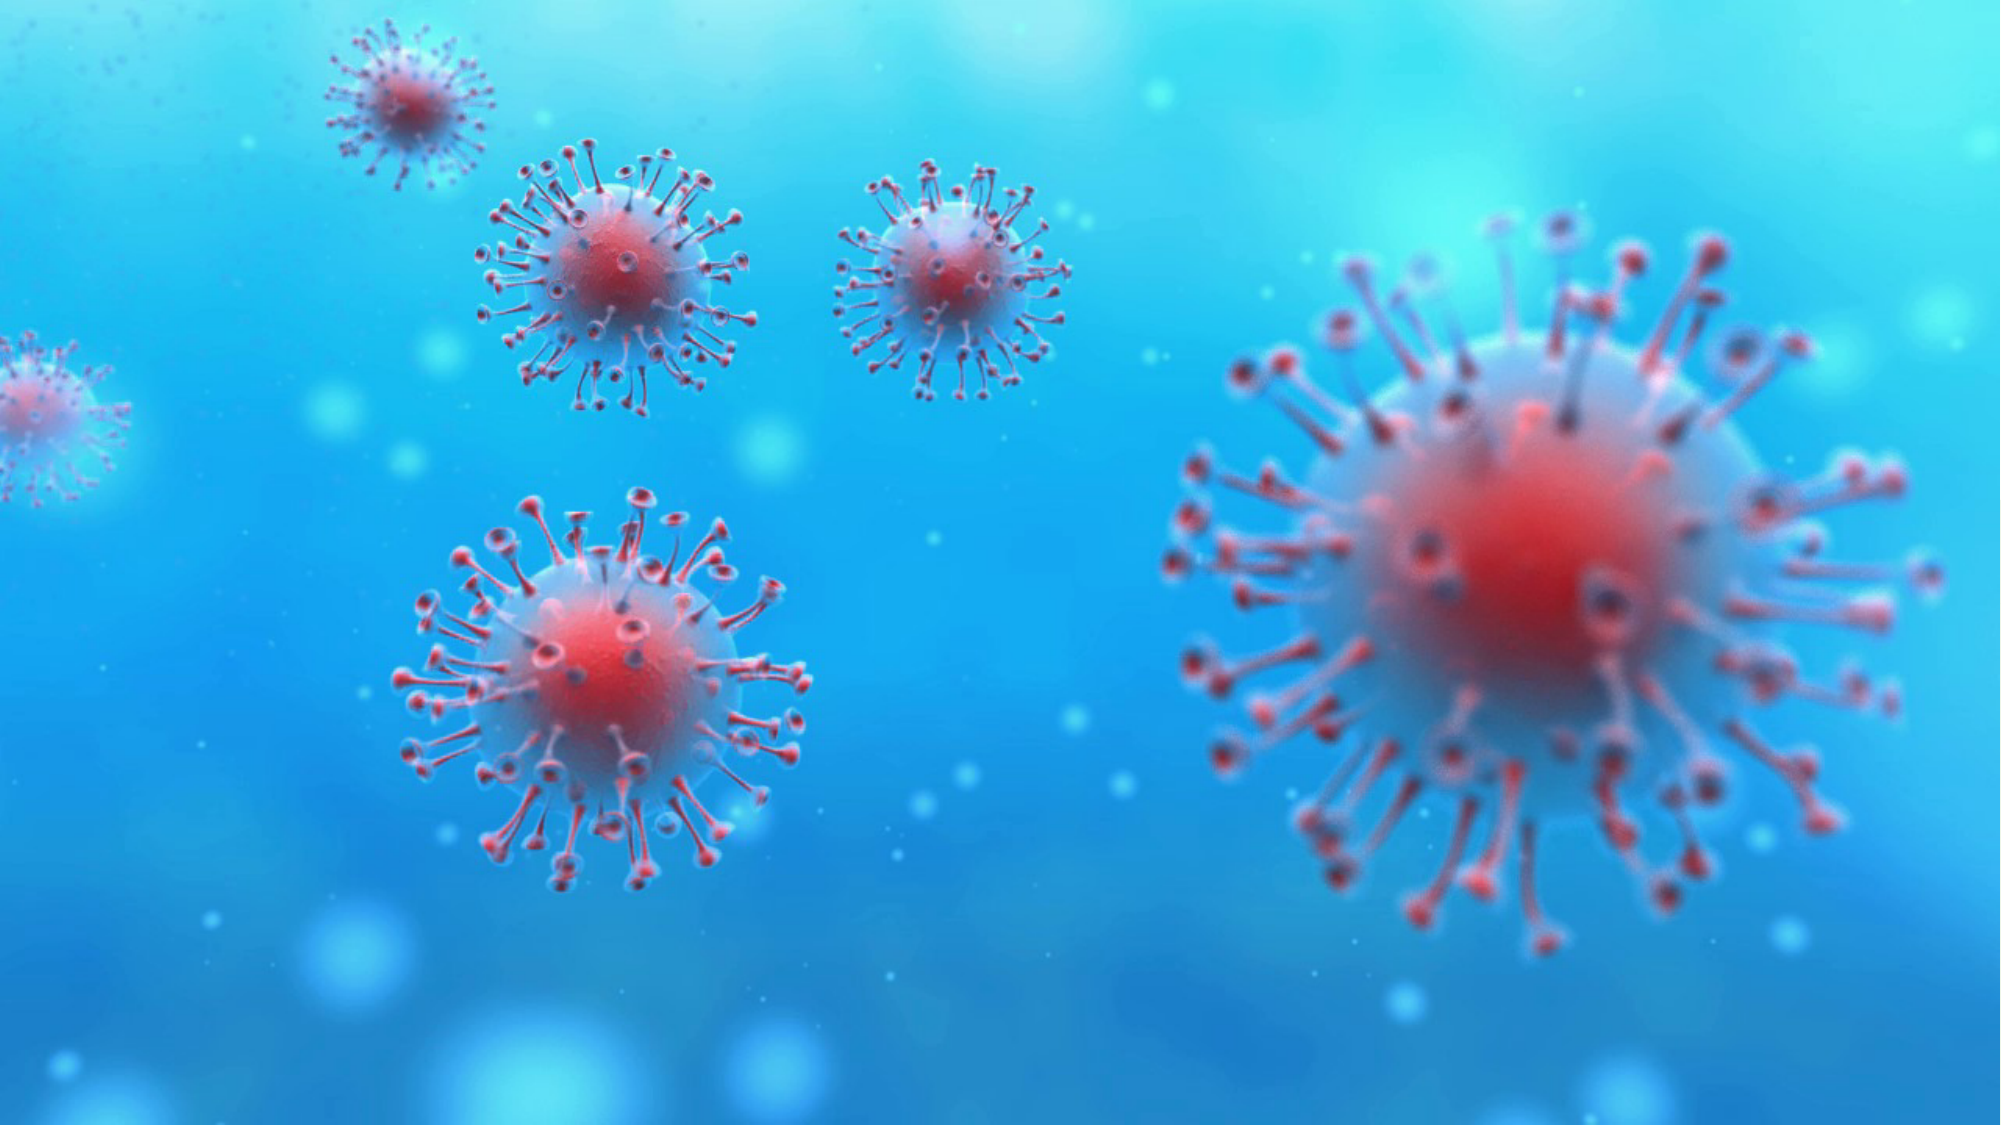

Omnicide and Coronavirus
# Omnicide and Coronavirus